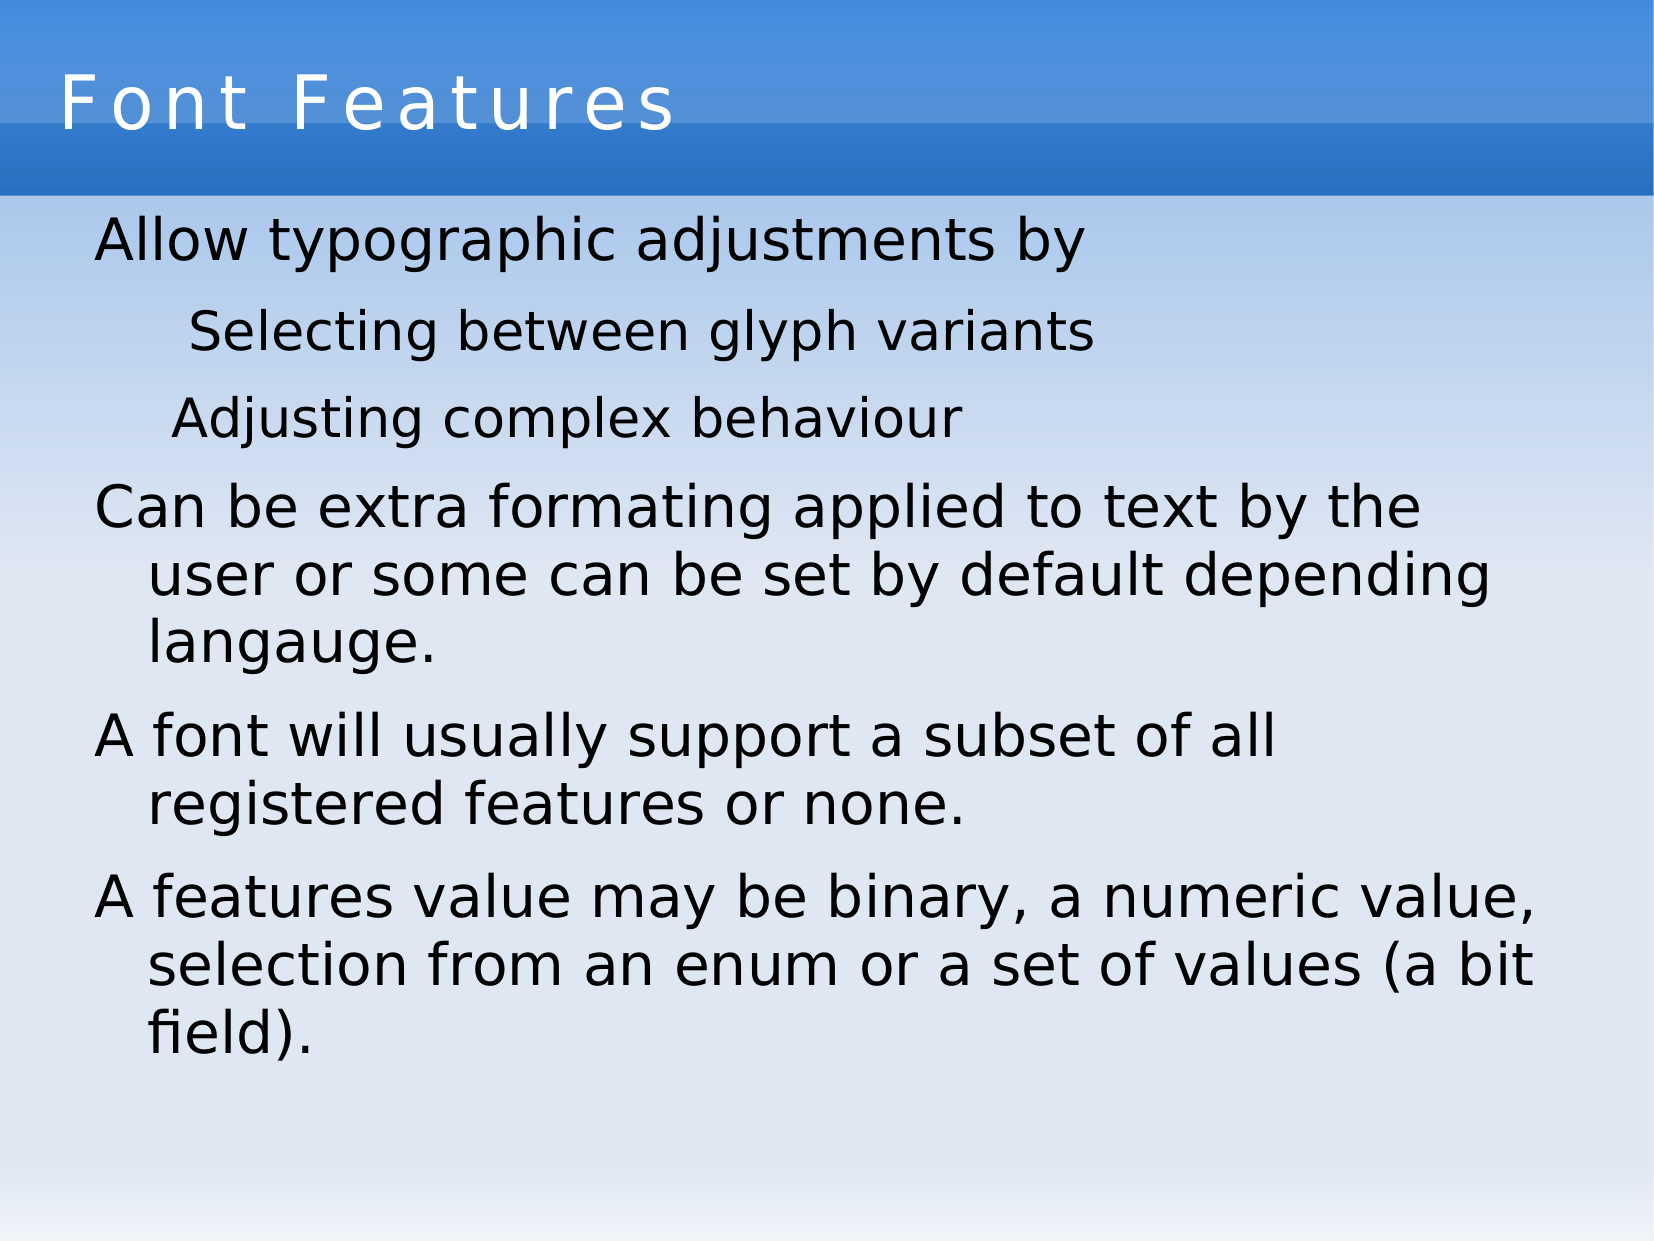

# Font Features
Allow typographic adjustments by
 Selecting between glyph variants
Adjusting complex behaviour
Can be extra formating applied to text by the user or some can be set by default depending langauge.
A font will usually support a subset of all registered features or none.
A features value may be binary, a numeric value, selection from an enum or a set of values (a bit field).